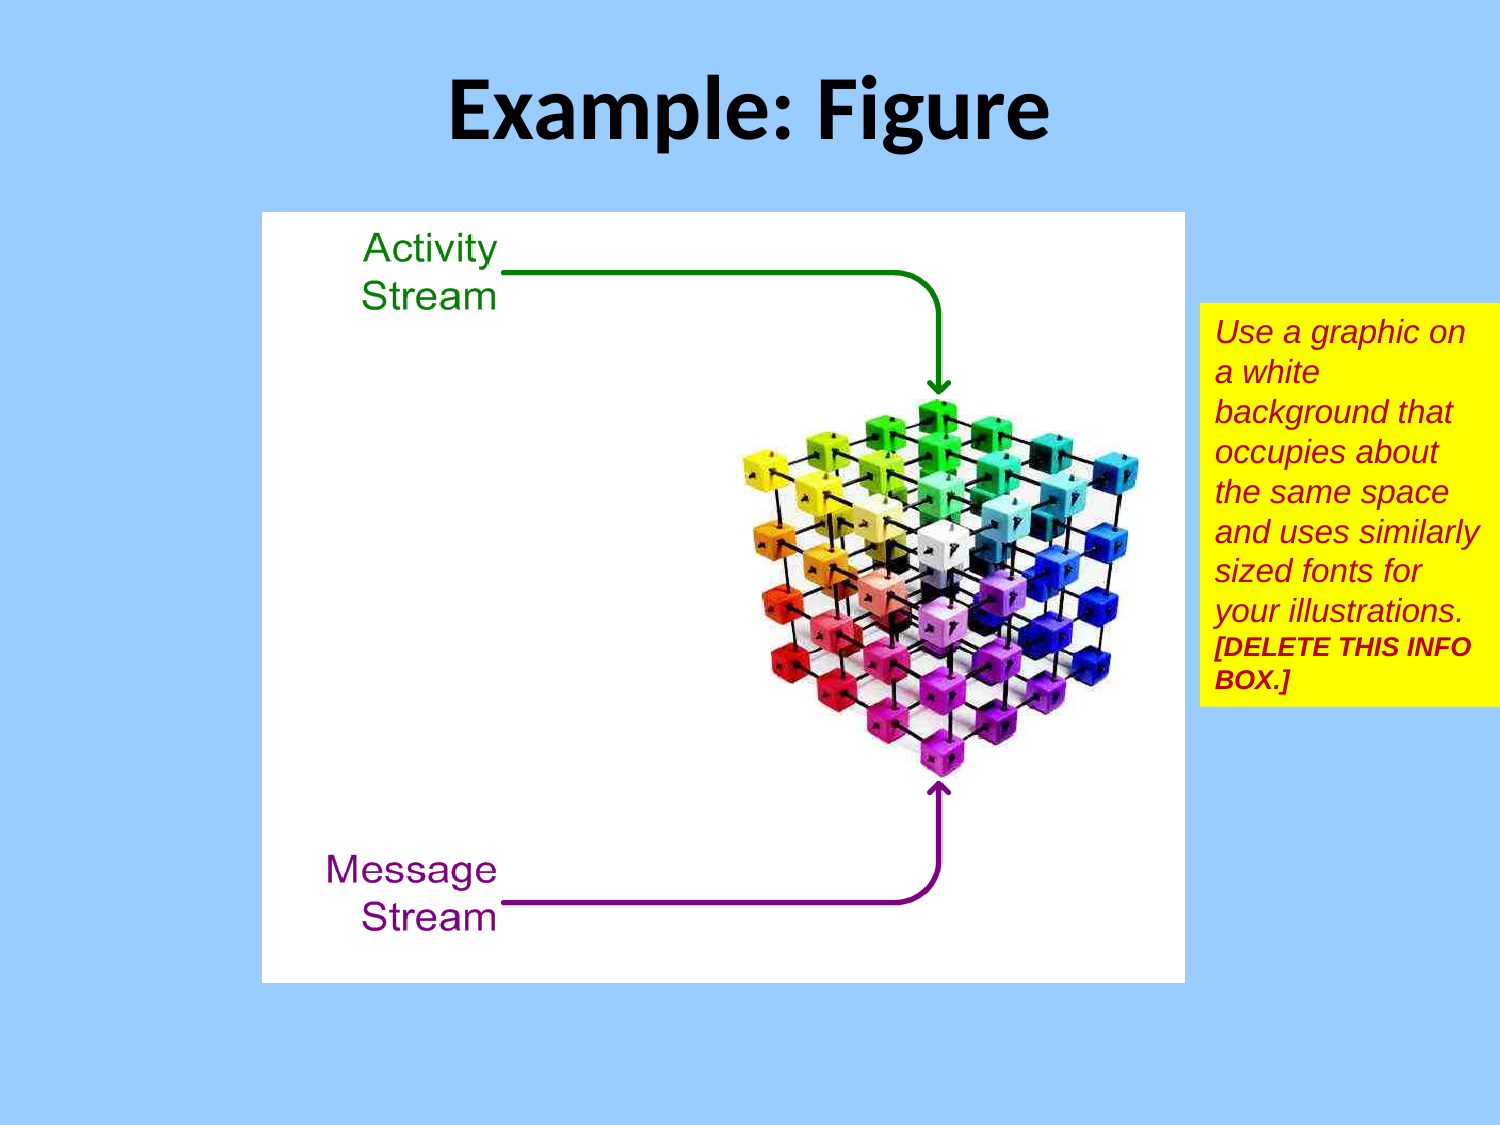

# Example: Figure
Use a graphic on a white background that occupies about the same space and uses similarly sized fonts for your illustrations.
[DELETE THIS INFO BOX.]